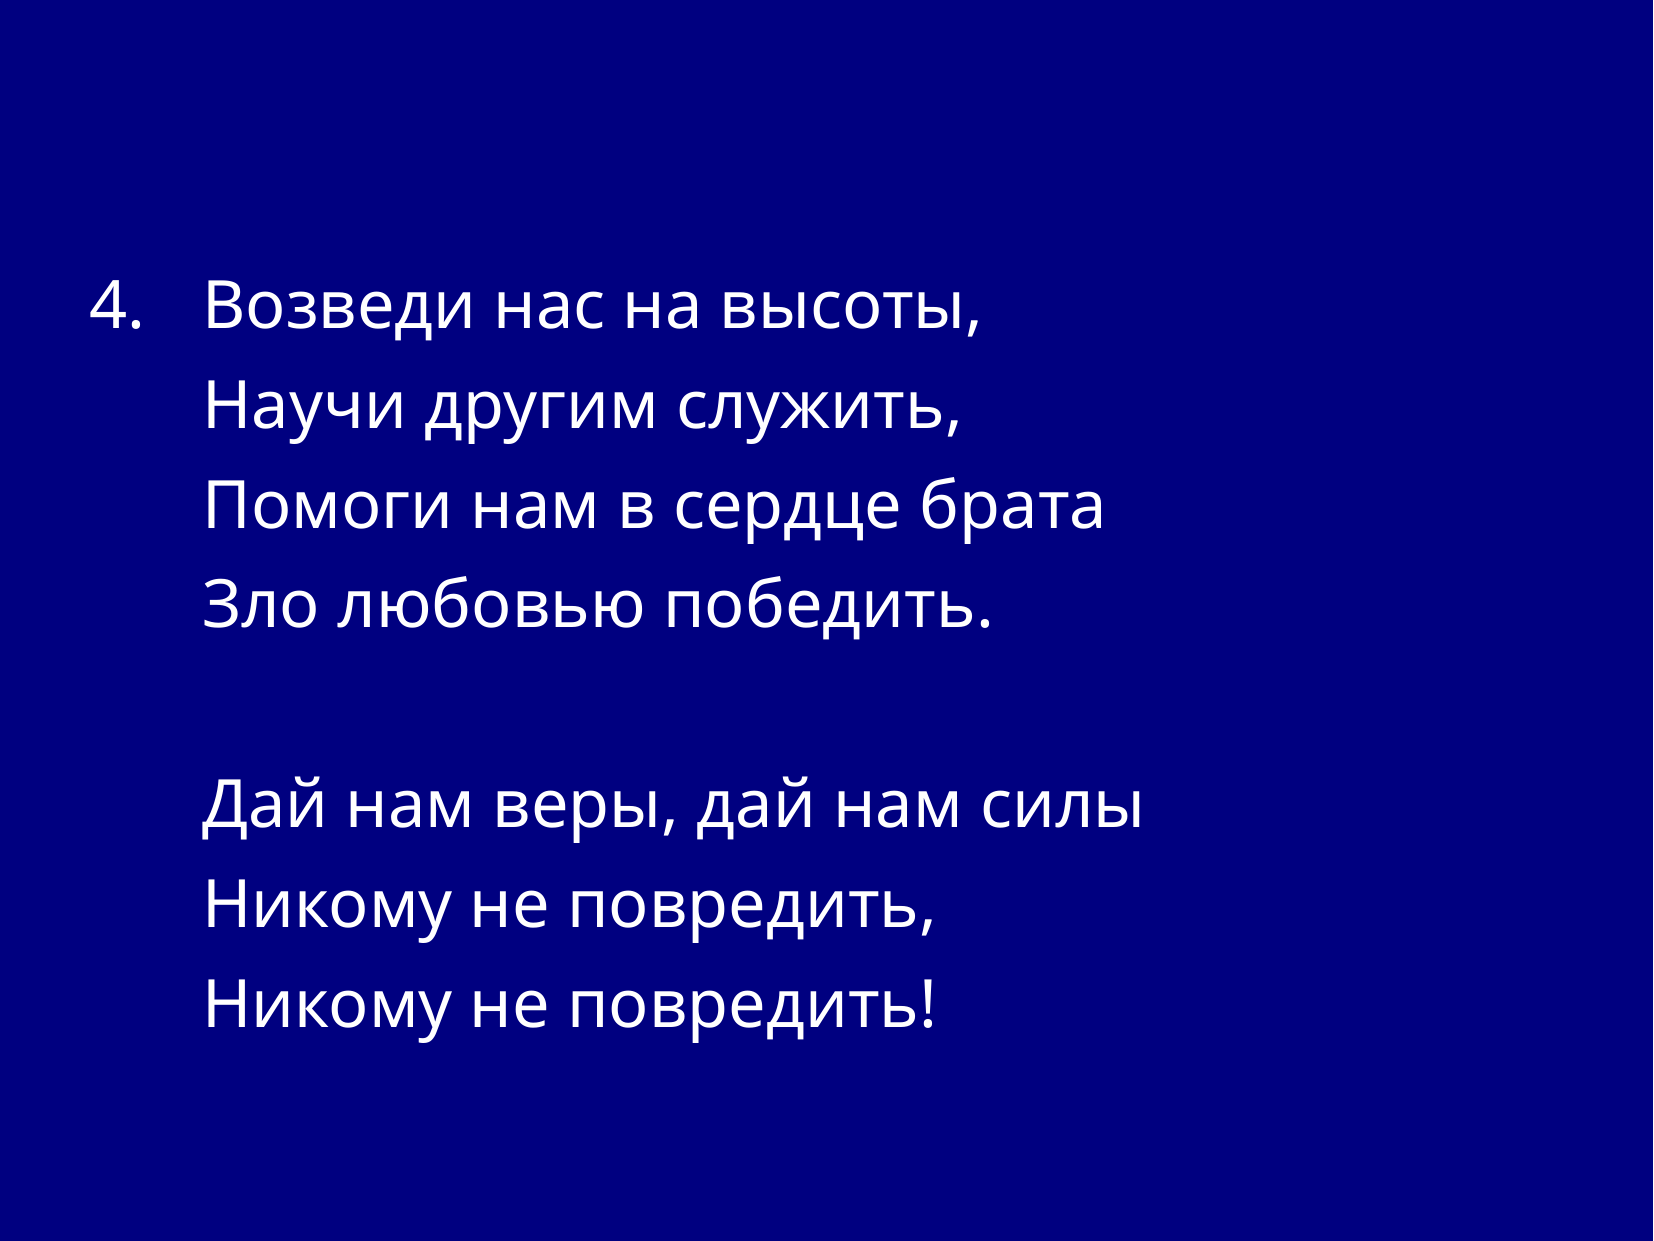

4.	Возведи нас на высоты,
	Научи другим служить,
	Помоги нам в сердце брата
	Зло любовью победить.
	Дай нам веры, дай нам силы
	Никому не повредить,
	Никому не повредить!